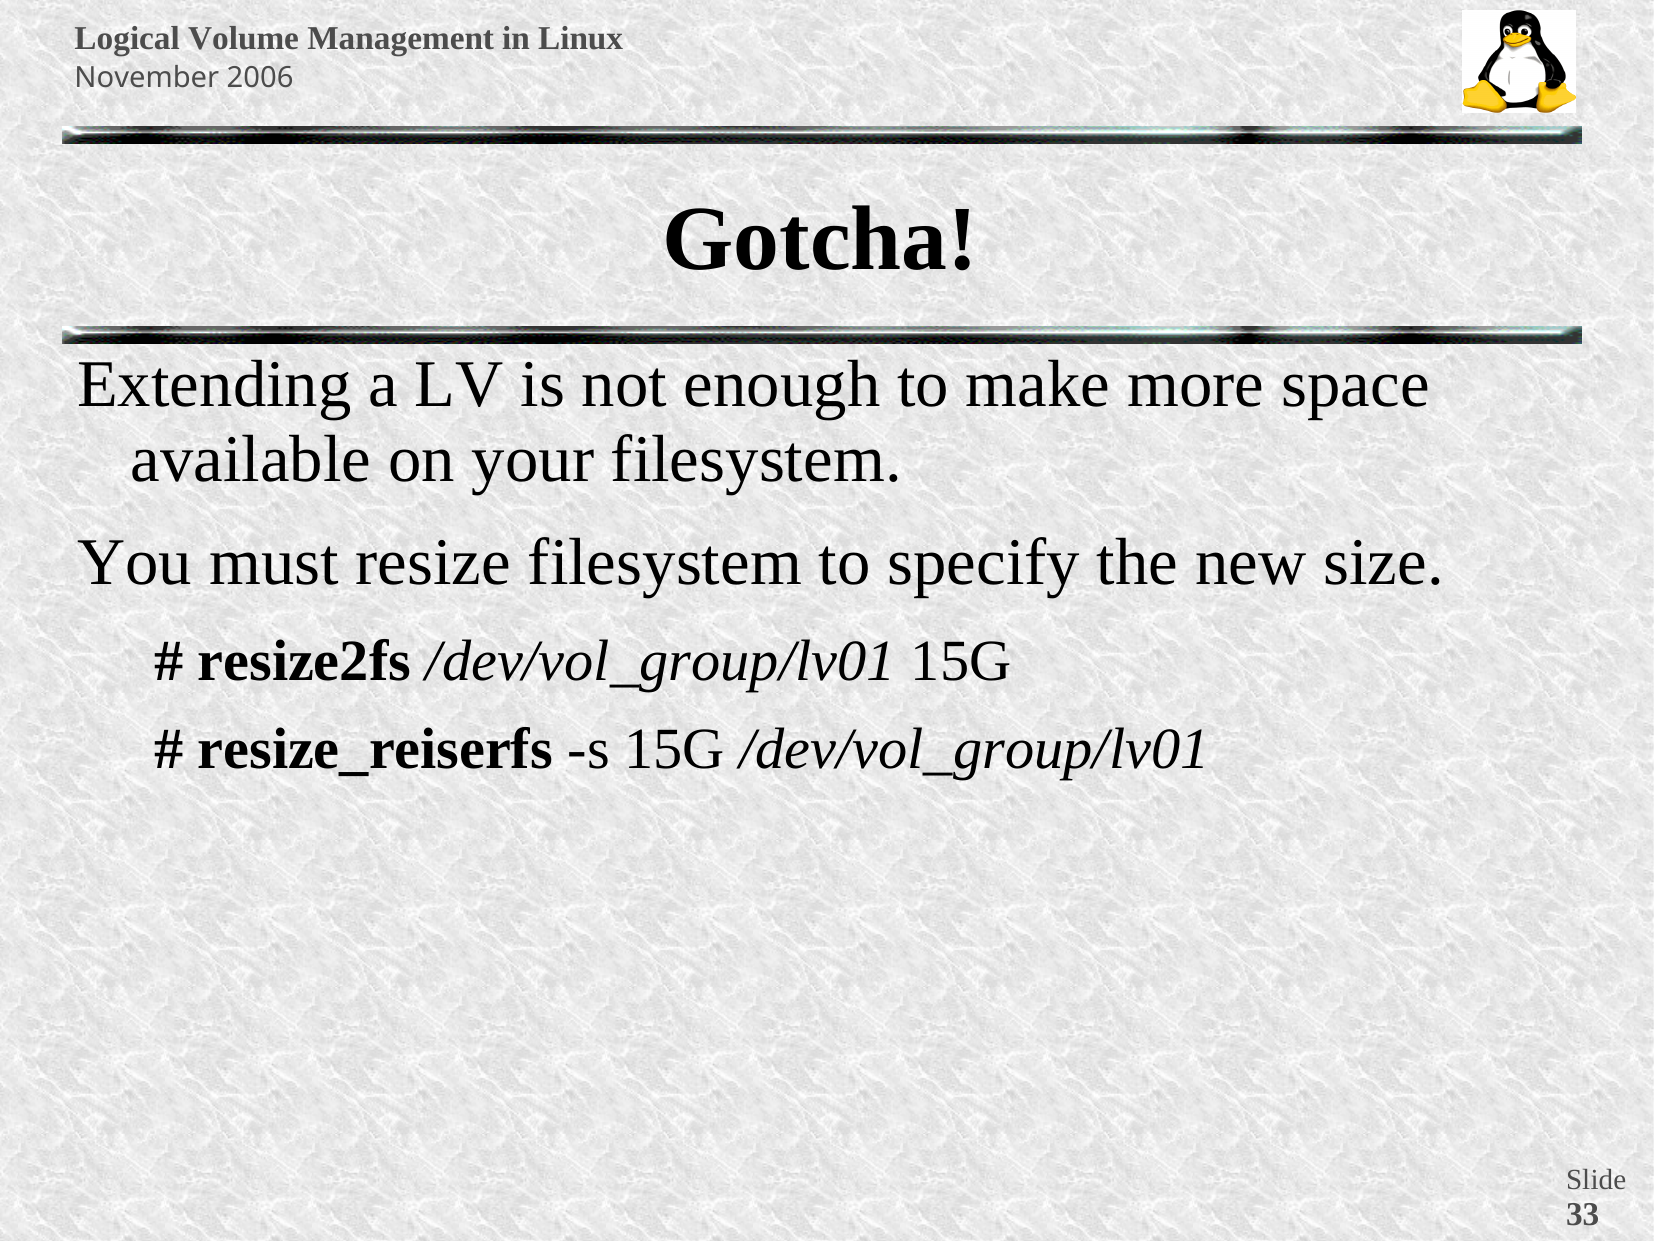

# Gotcha!
Extending a LV is not enough to make more space available on your filesystem.
You must resize filesystem to specify the new size.
# resize2fs /dev/vol_group/lv01 15G
# resize_reiserfs -s 15G /dev/vol_group/lv01